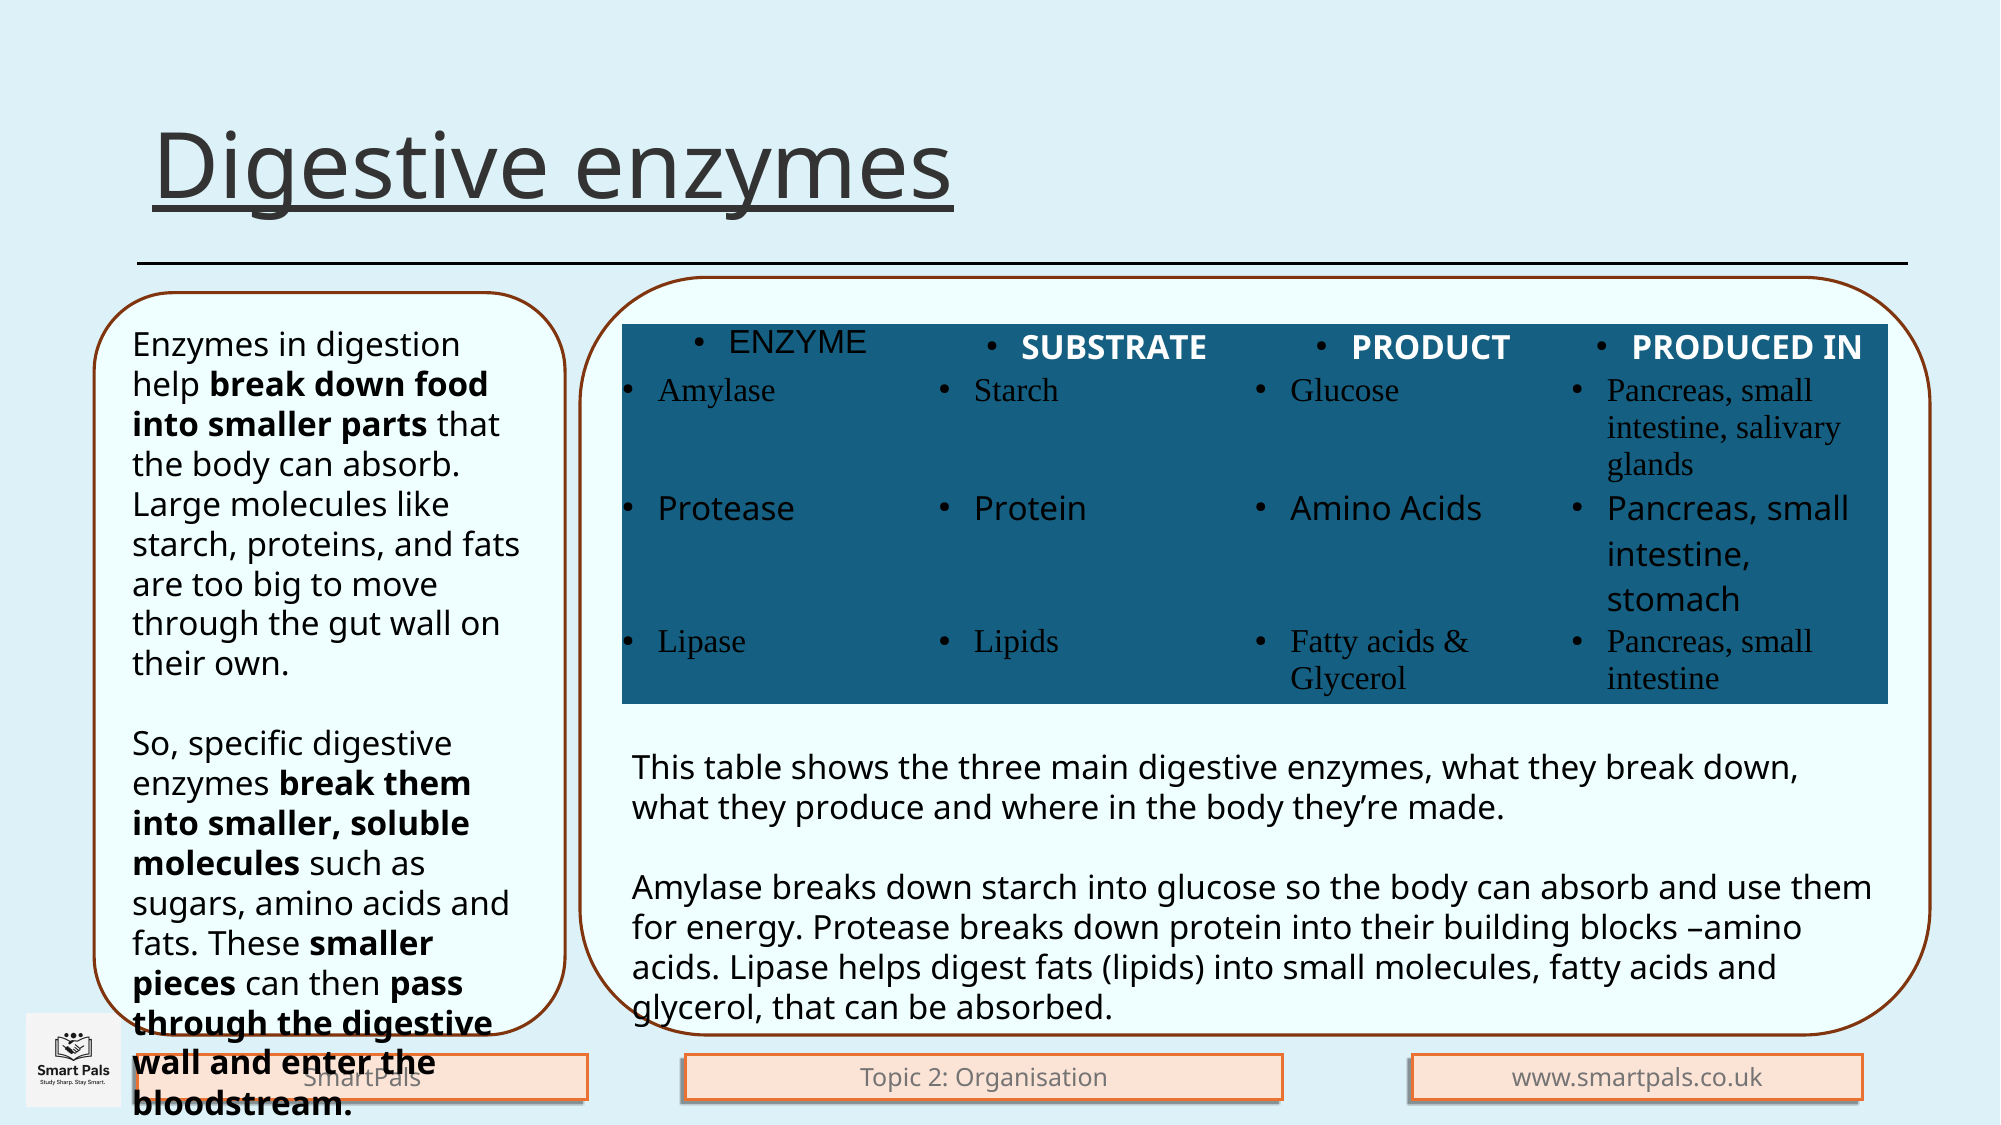

# Digestive enzymes
This table shows the three main digestive enzymes, what they break down, what they produce and where in the body they’re made.
Amylase breaks down starch into glucose so the body can absorb and use them for energy. Protease breaks down protein into their building blocks –amino acids. Lipase helps digest fats (lipids) into small molecules, fatty acids and glycerol, that can be absorbed.
Enzymes in digestion help break down food into smaller parts that the body can absorb. Large molecules like starch, proteins, and fats are too big to move through the gut wall on their own.
So, specific digestive enzymes break them into smaller, soluble molecules such as sugars, amino acids and fats. These smaller pieces can then pass through the digestive wall and enter the bloodstream.
| ENZYME | SUBSTRATE | PRODUCT | PRODUCED IN |
| --- | --- | --- | --- |
| Amylase | Starch | Glucose | Pancreas, small intestine, salivary glands |
| Protease | Protein | Amino Acids | Pancreas, small intestine, stomach |
| Lipase | Lipids | Fatty acids & Glycerol | Pancreas, small intestine |